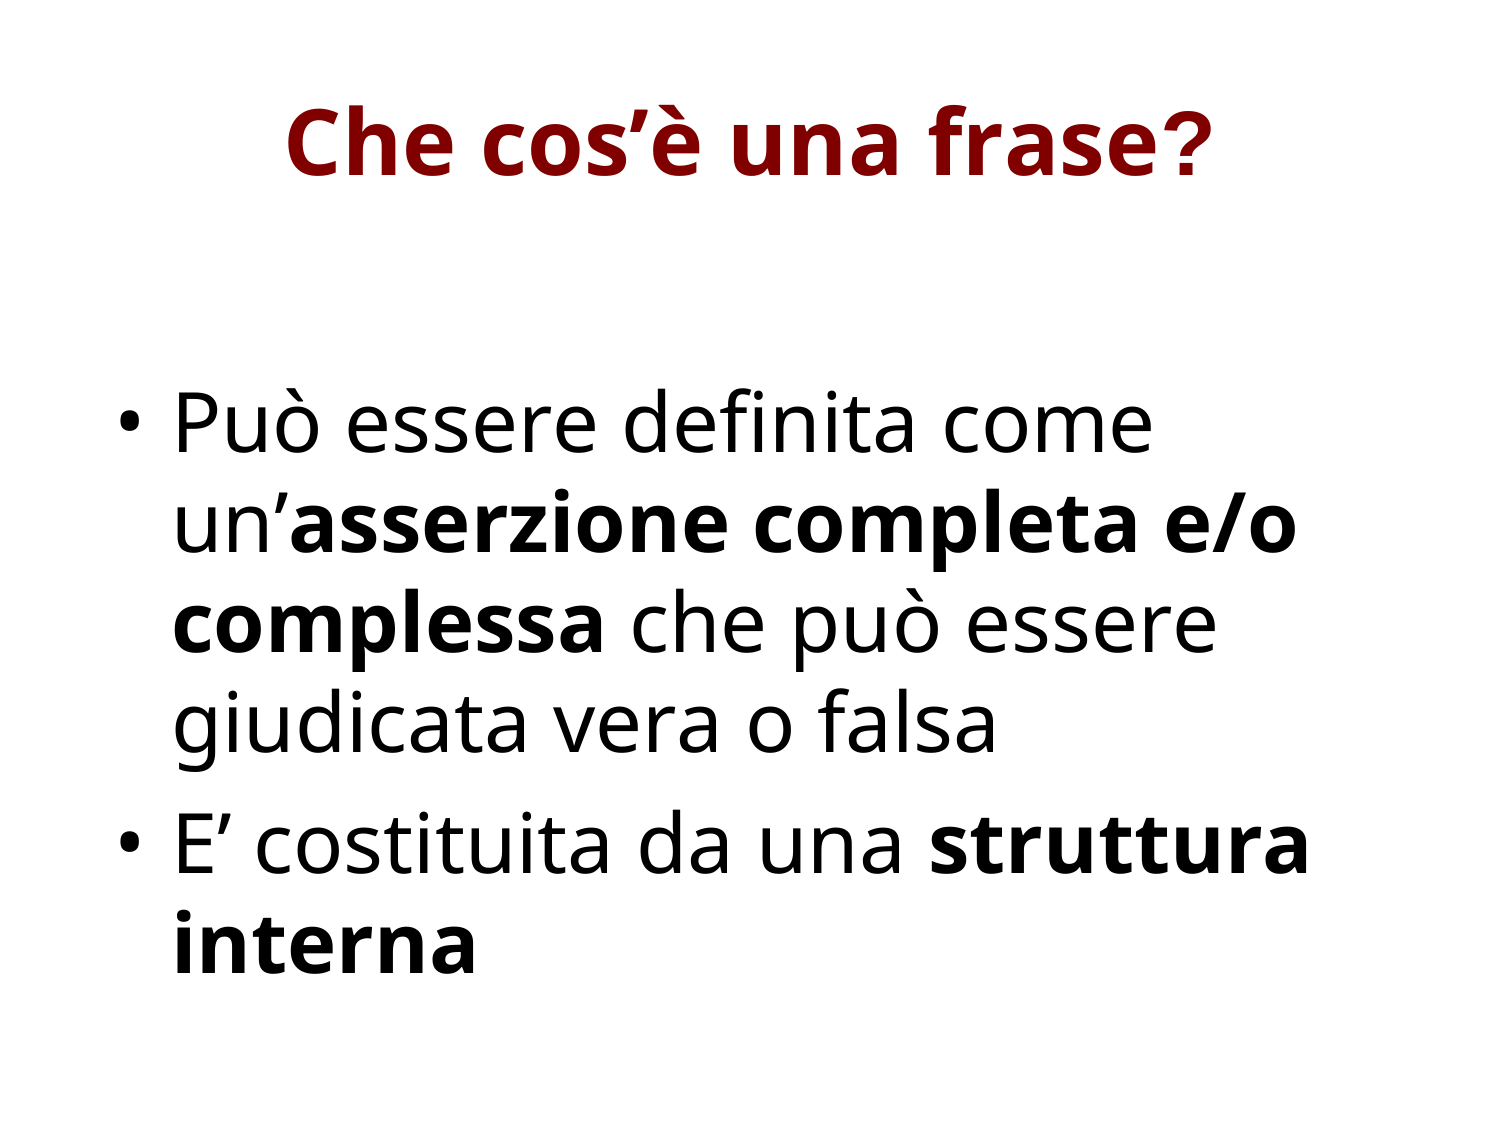

# Che cos’è una frase?
Può essere definita come un’asserzione completa e/o complessa che può essere giudicata vera o falsa
E’ costituita da una struttura interna